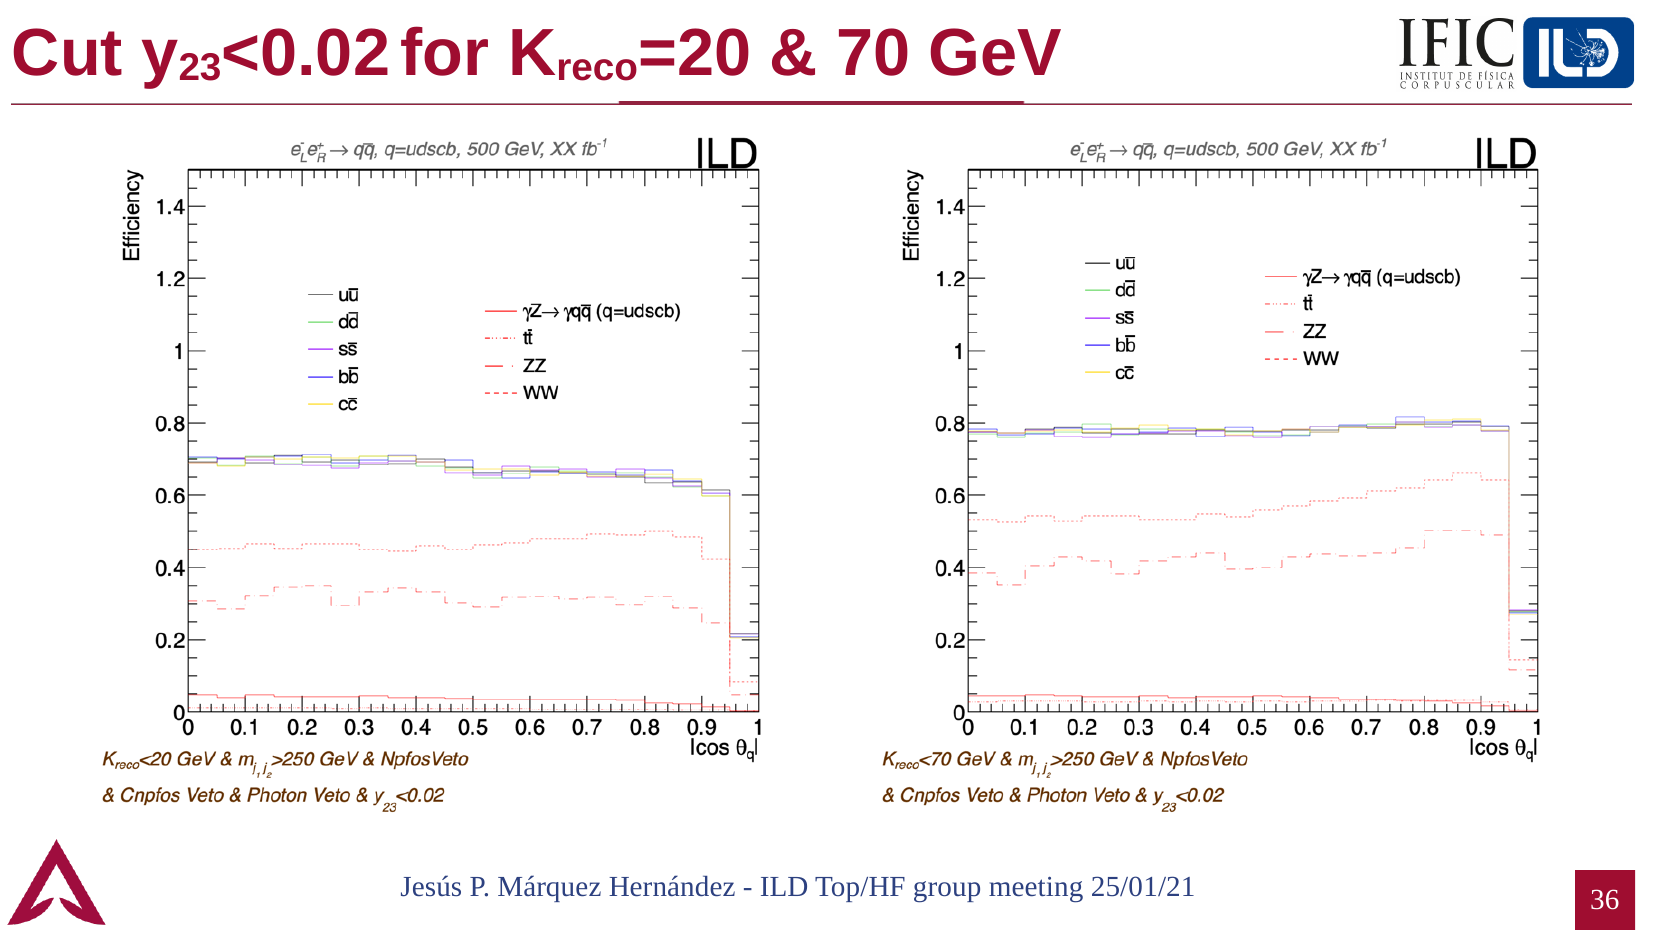

# Cut y23<0.02 for Kreco=20 & 70 GeV
36